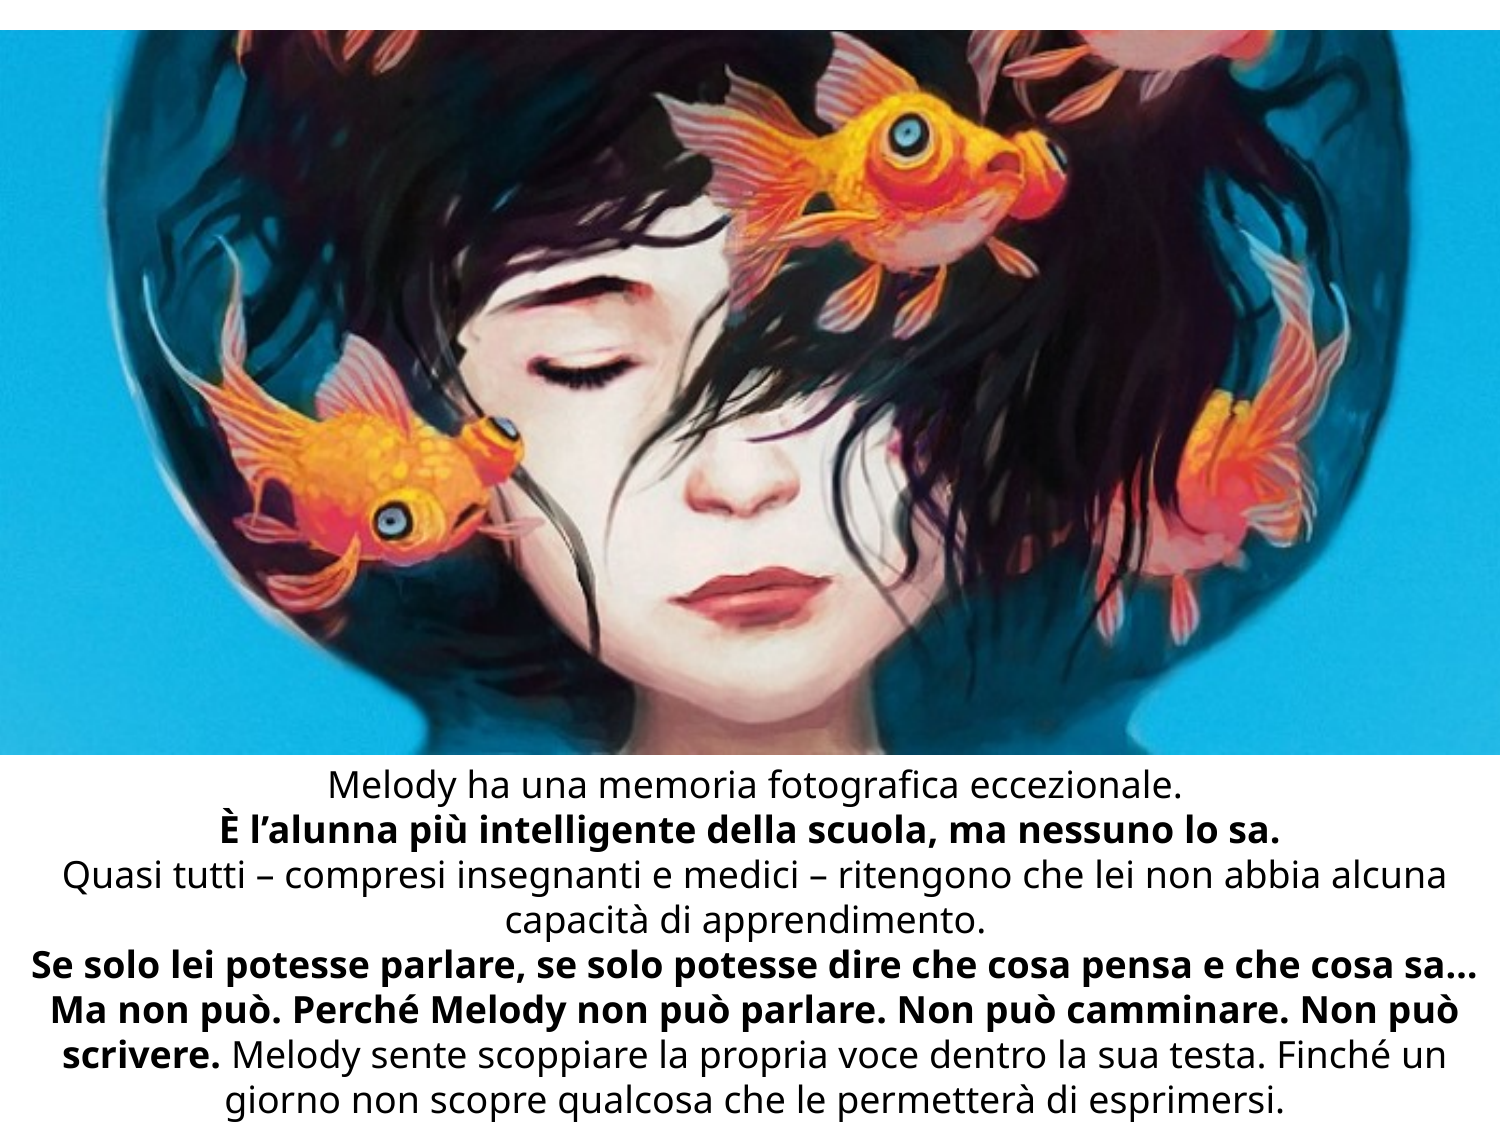

Melody ha una memoria fotografica eccezionale.
È l’alunna più intelligente della scuola, ma nessuno lo sa.
Quasi tutti – compresi insegnanti e medici – ritengono che lei non abbia alcuna capacità di apprendimento.
Se solo lei potesse parlare, se solo potesse dire che cosa pensa e che cosa sa… Ma non può. Perché Melody non può parlare. Non può camminare. Non può scrivere. Melody sente scoppiare la propria voce dentro la sua testa. Finché un giorno non scopre qualcosa che le permetterà di esprimersi.